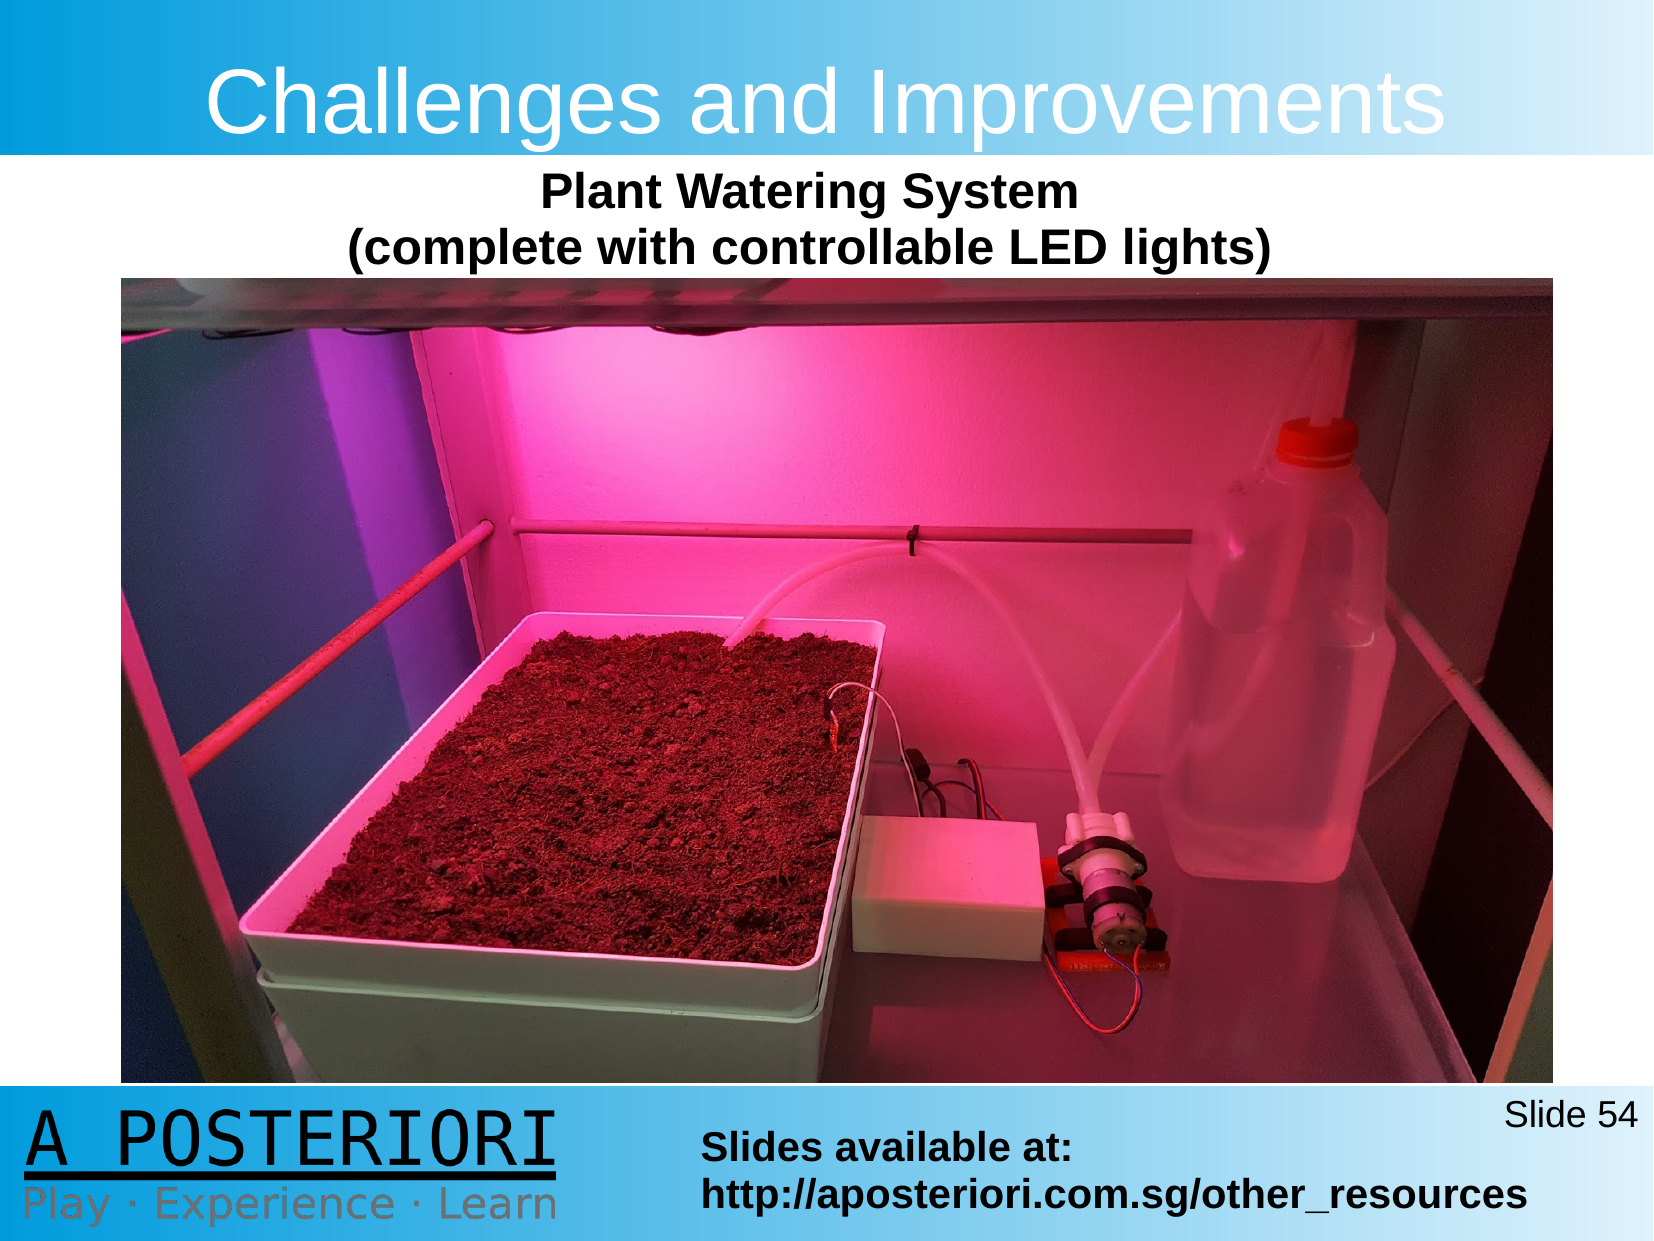

# Challenges and Improvements
Plant Watering System
(complete with controllable LED lights)